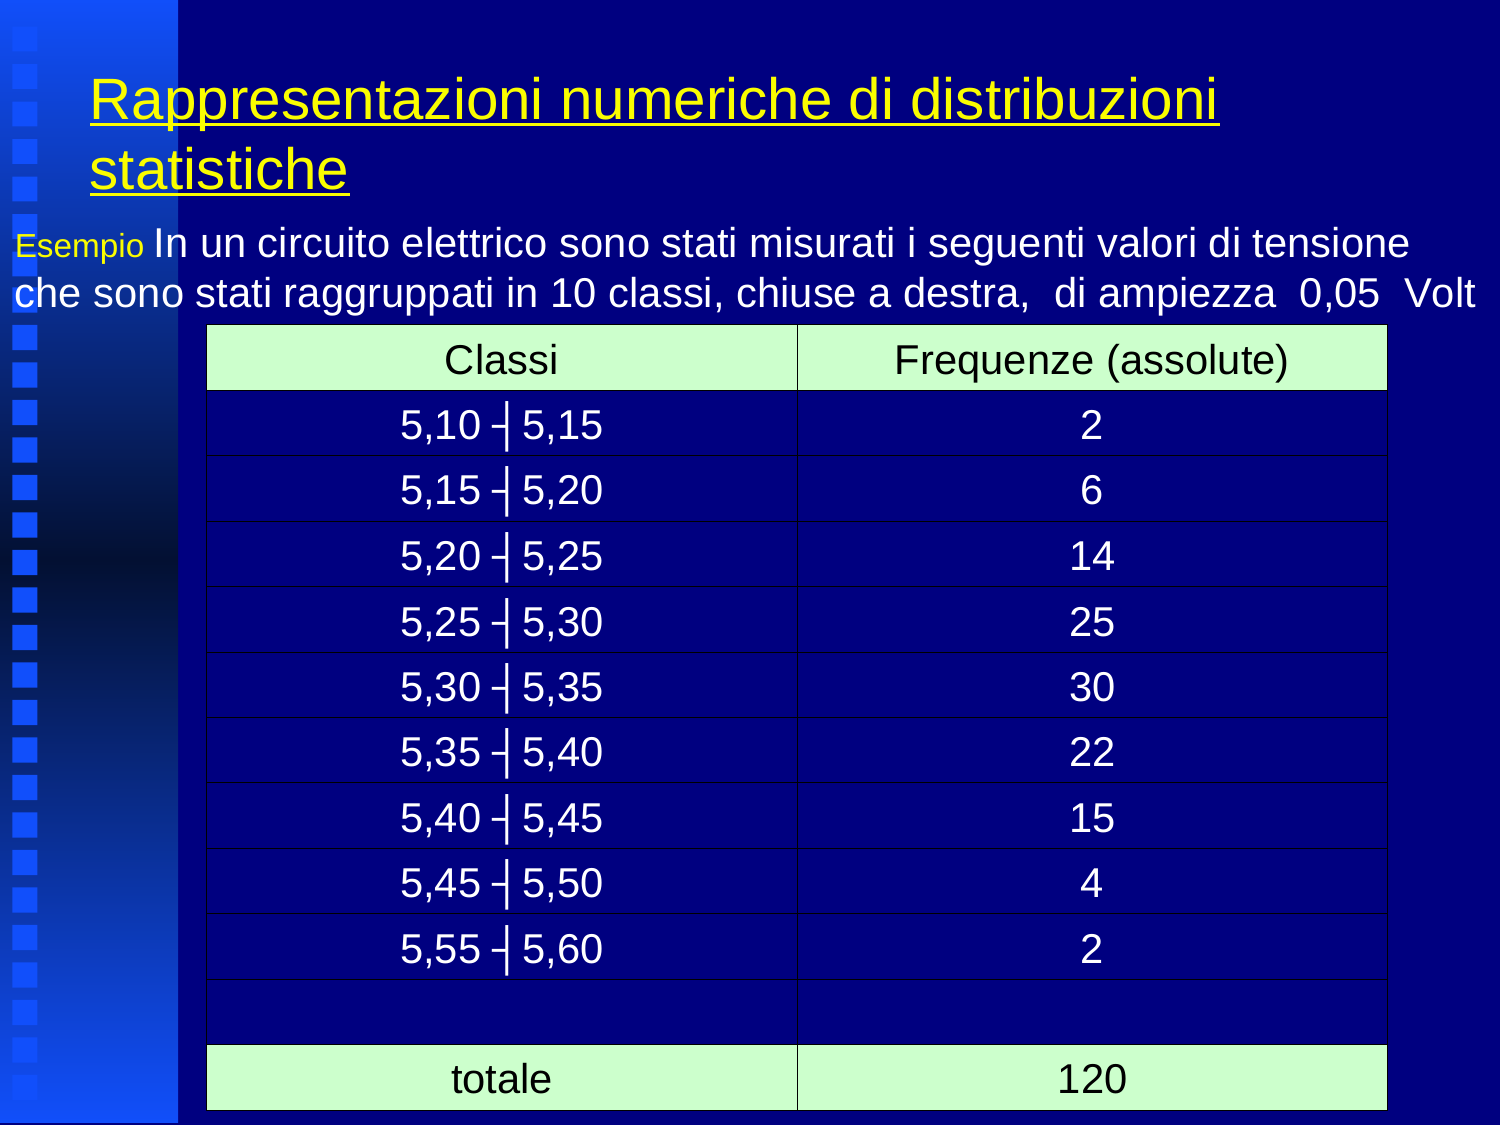

Rappresentazioni numeriche di distribuzioni statistiche
Esempio In un circuito elettrico sono stati misurati i seguenti valori di tensione che sono stati raggruppati in 10 classi, chiuse a destra, di ampiezza 0,05 Volt
| Classi | Frequenze (assolute) |
| --- | --- |
| 5,10 ┤5,15 | 2 |
| 5,15 ┤5,20 | 6 |
| 5,20 ┤5,25 | 14 |
| 5,25 ┤5,30 | 25 |
| 5,30 ┤5,35 | 30 |
| 5,35 ┤5,40 | 22 |
| 5,40 ┤5,45 | 15 |
| 5,45 ┤5,50 | 4 |
| 5,55 ┤5,60 | 2 |
| | |
| totale | 120 |